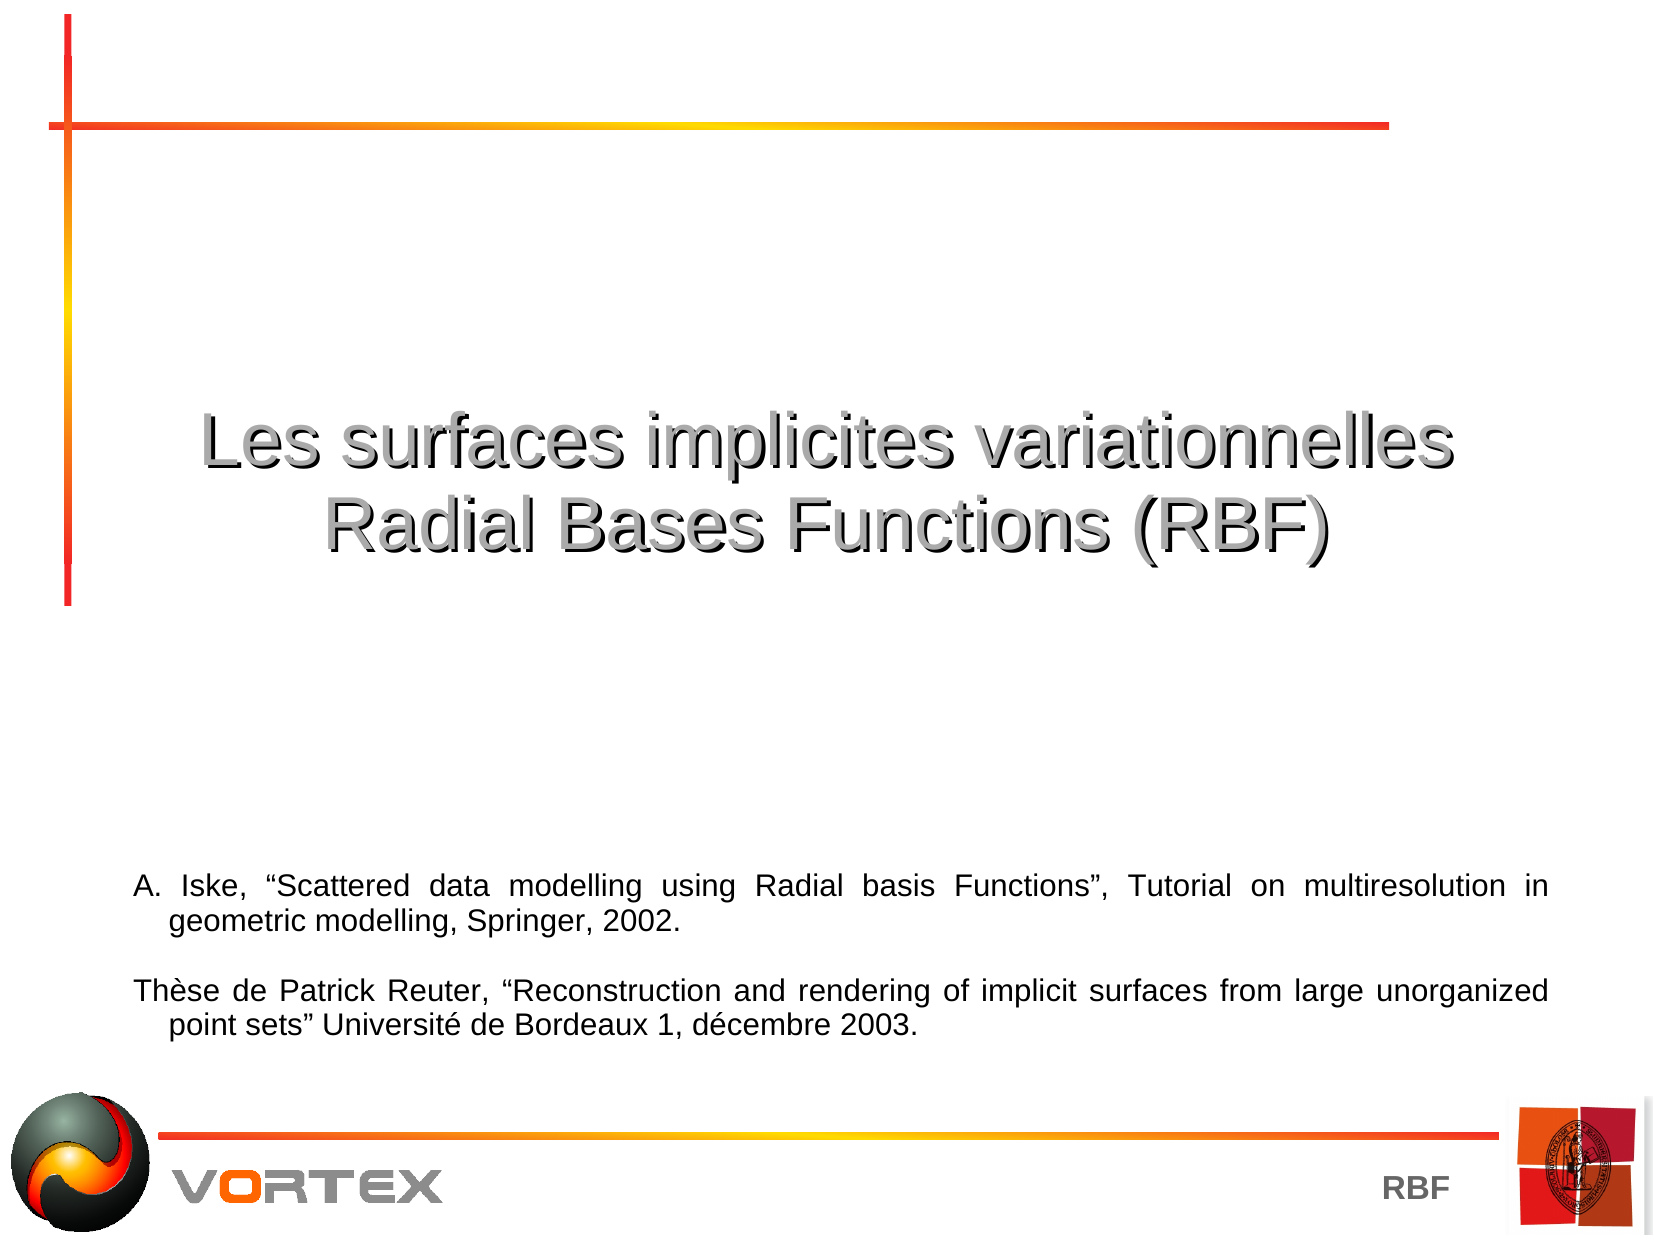

# Les surfaces implicites variationnelles Radial Bases Functions (RBF)
A. Iske, “Scattered data modelling using Radial basis Functions”, Tutorial on multiresolution in geometric modelling, Springer, 2002.
Thèse de Patrick Reuter, “Reconstruction and rendering of implicit surfaces from large unorganized point sets” Université de Bordeaux 1, décembre 2003.